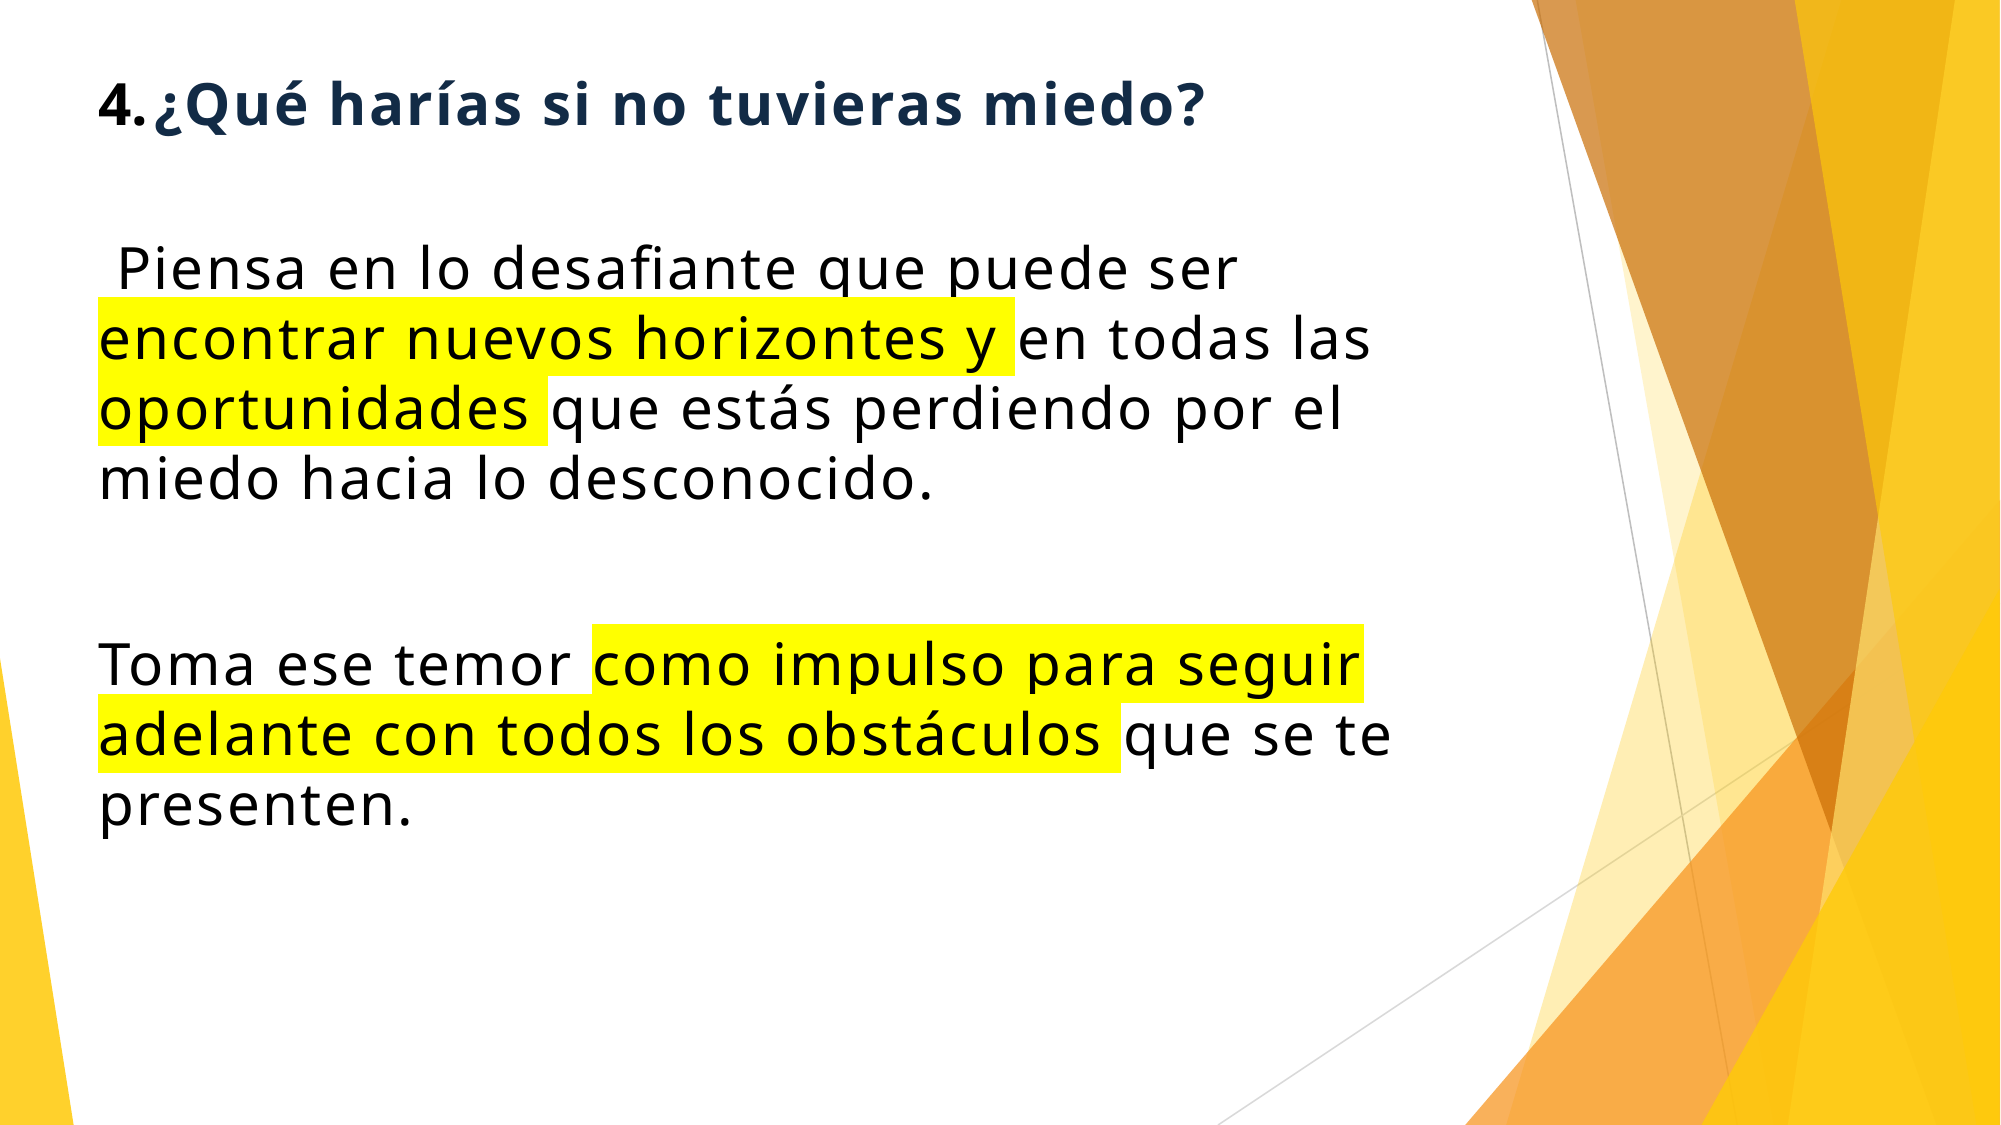

¿Qué harías si no tuvieras miedo?
 Piensa en lo desafiante que puede ser encontrar nuevos horizontes y en todas las oportunidades que estás perdiendo por el miedo hacia lo desconocido.
Toma ese temor como impulso para seguir adelante con todos los obstáculos que se te presenten.